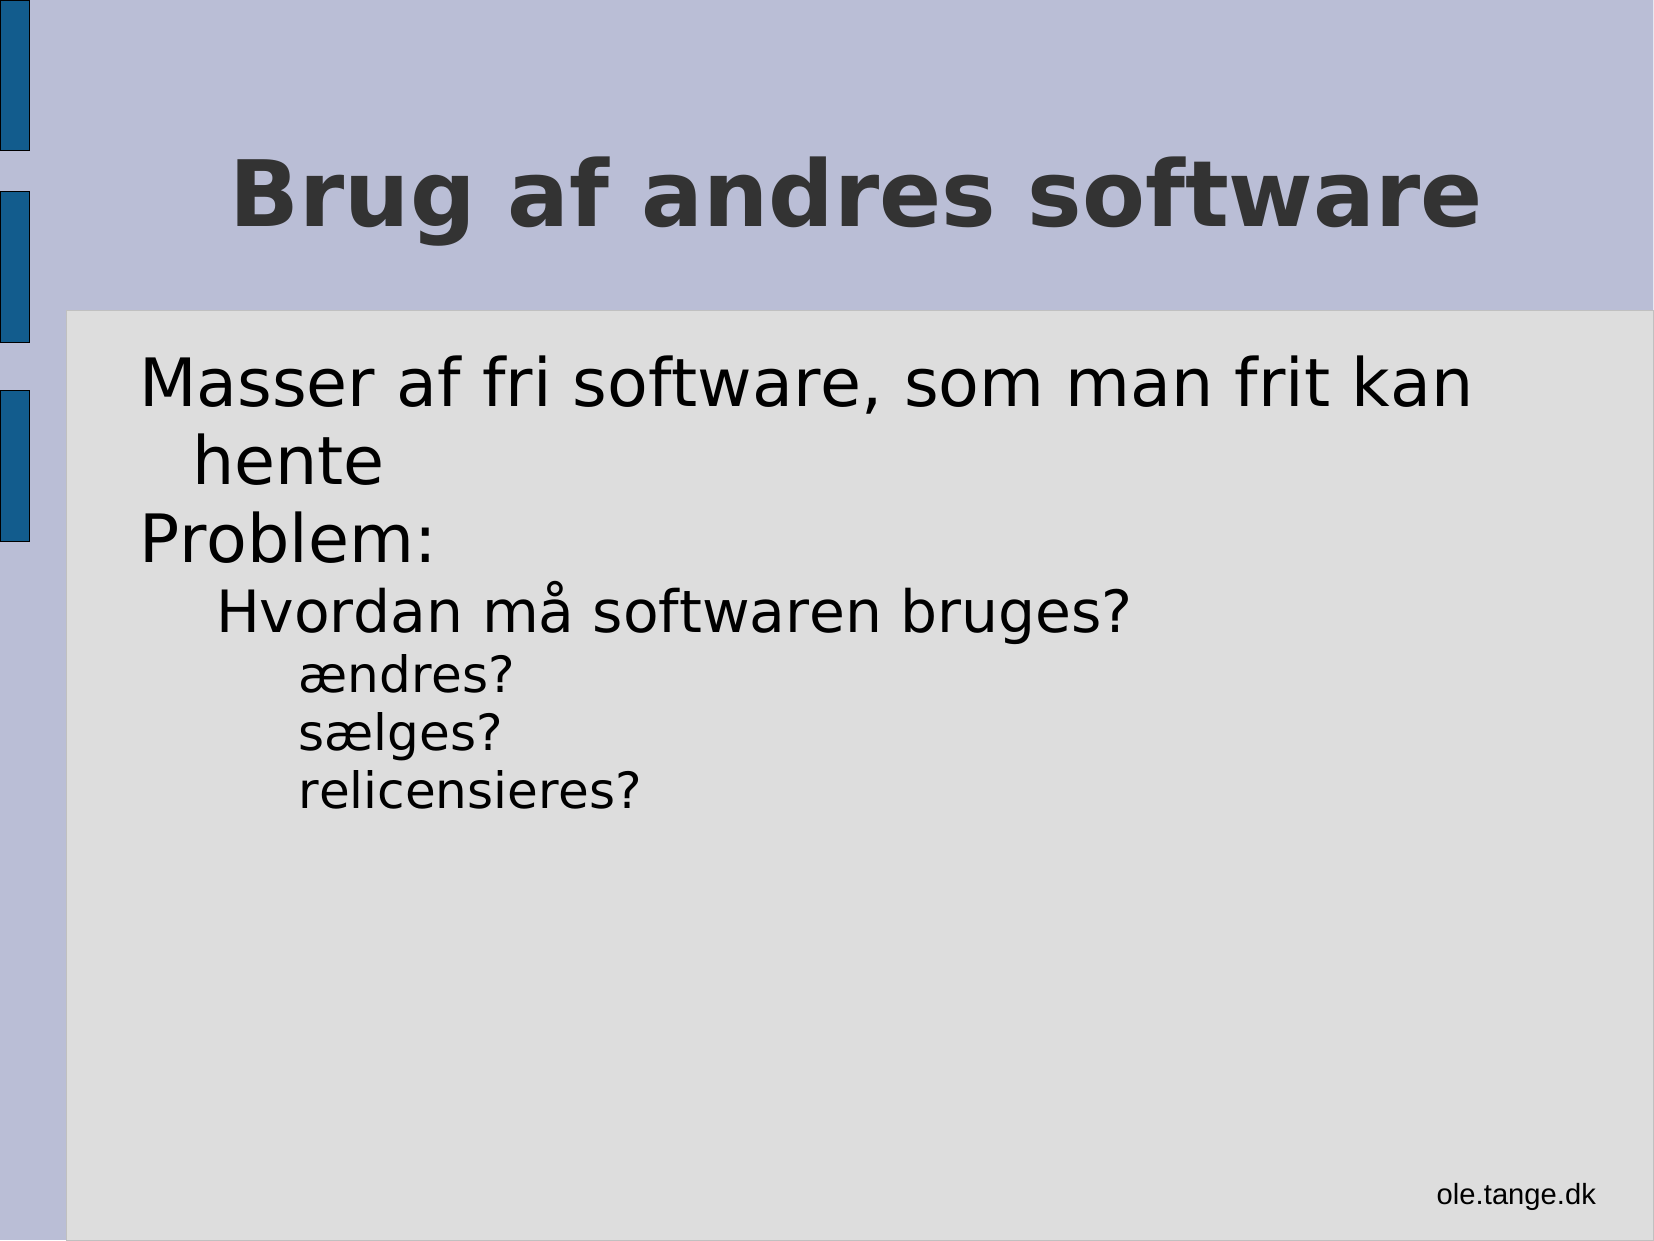

# Brug af andres software
Masser af fri software, som man frit kan hente
Problem:
Hvordan må softwaren bruges?
ændres?
sælges?
relicensieres?